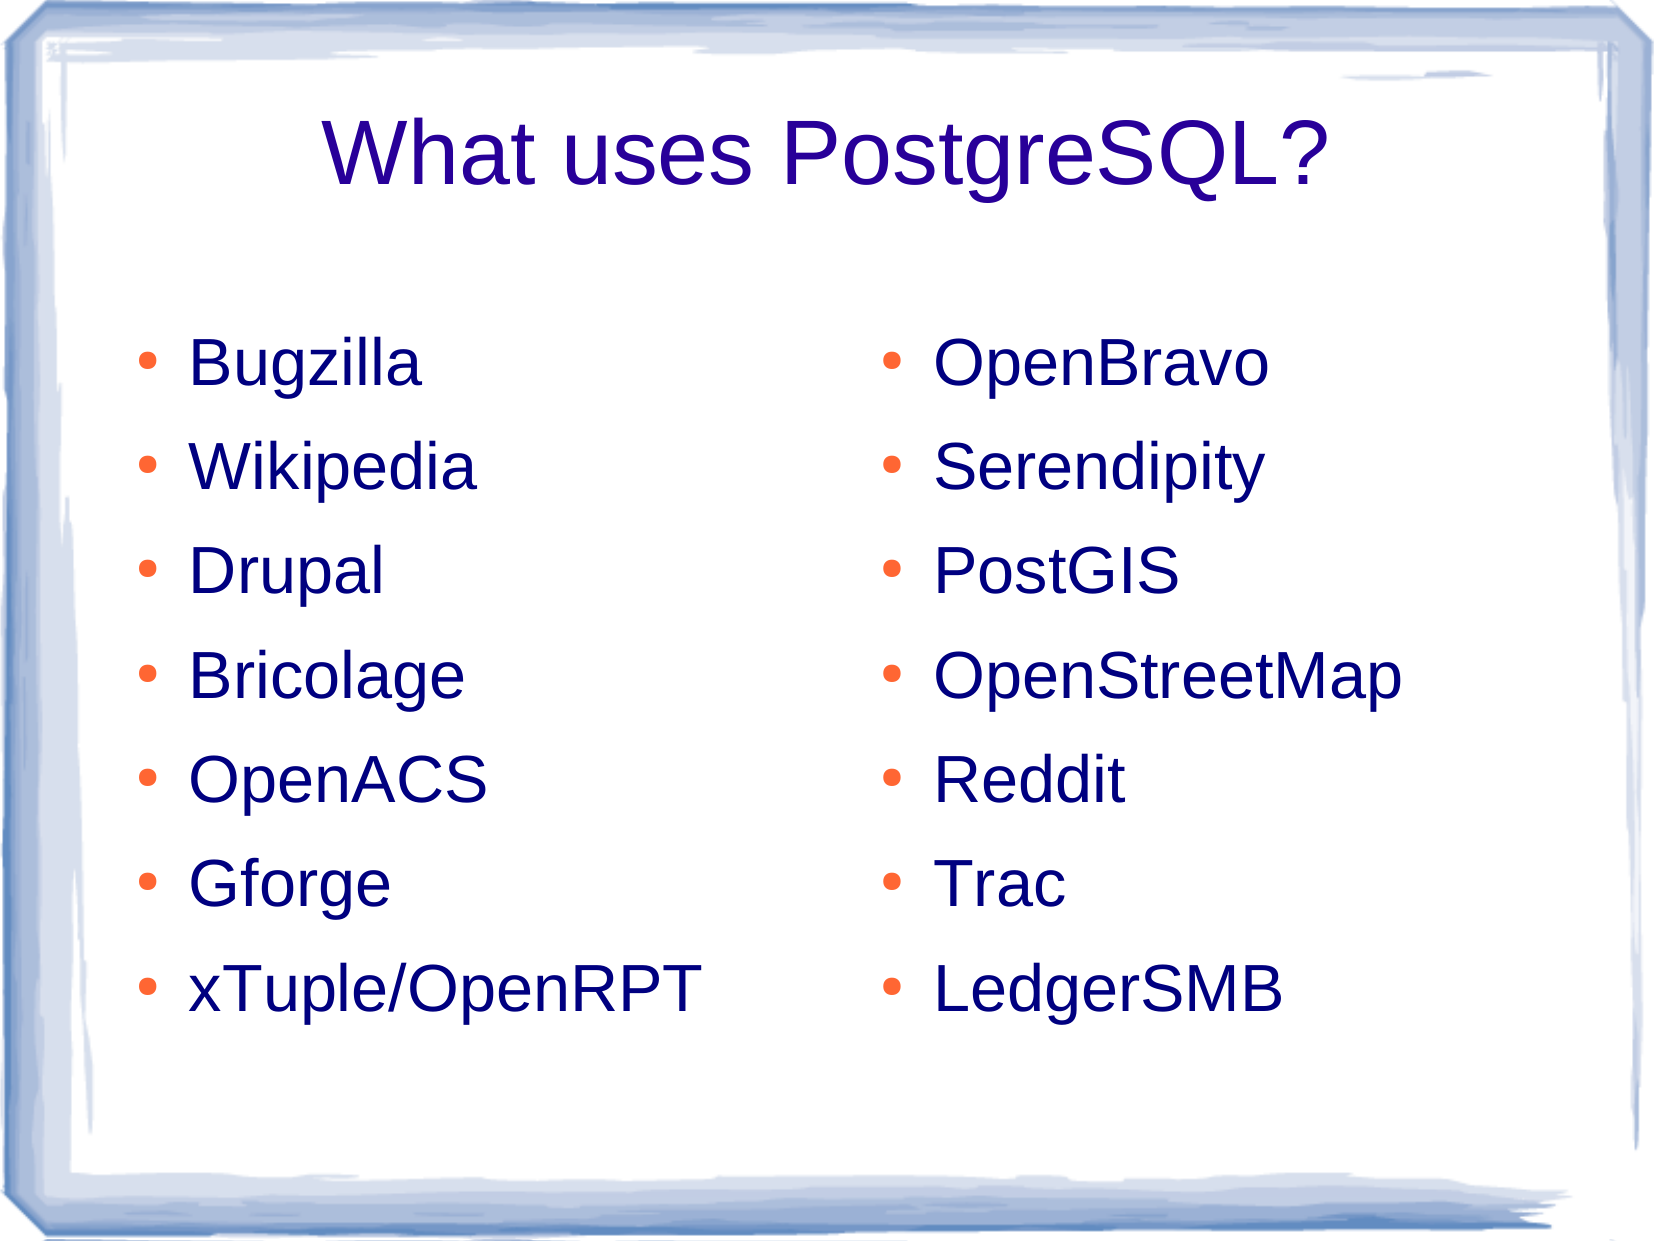

# What uses PostgreSQL?
Bugzilla
Wikipedia
Drupal
Bricolage
OpenACS
Gforge
xTuple/OpenRPT
OpenBravo
Serendipity
PostGIS
OpenStreetMap
Reddit
Trac
LedgerSMB